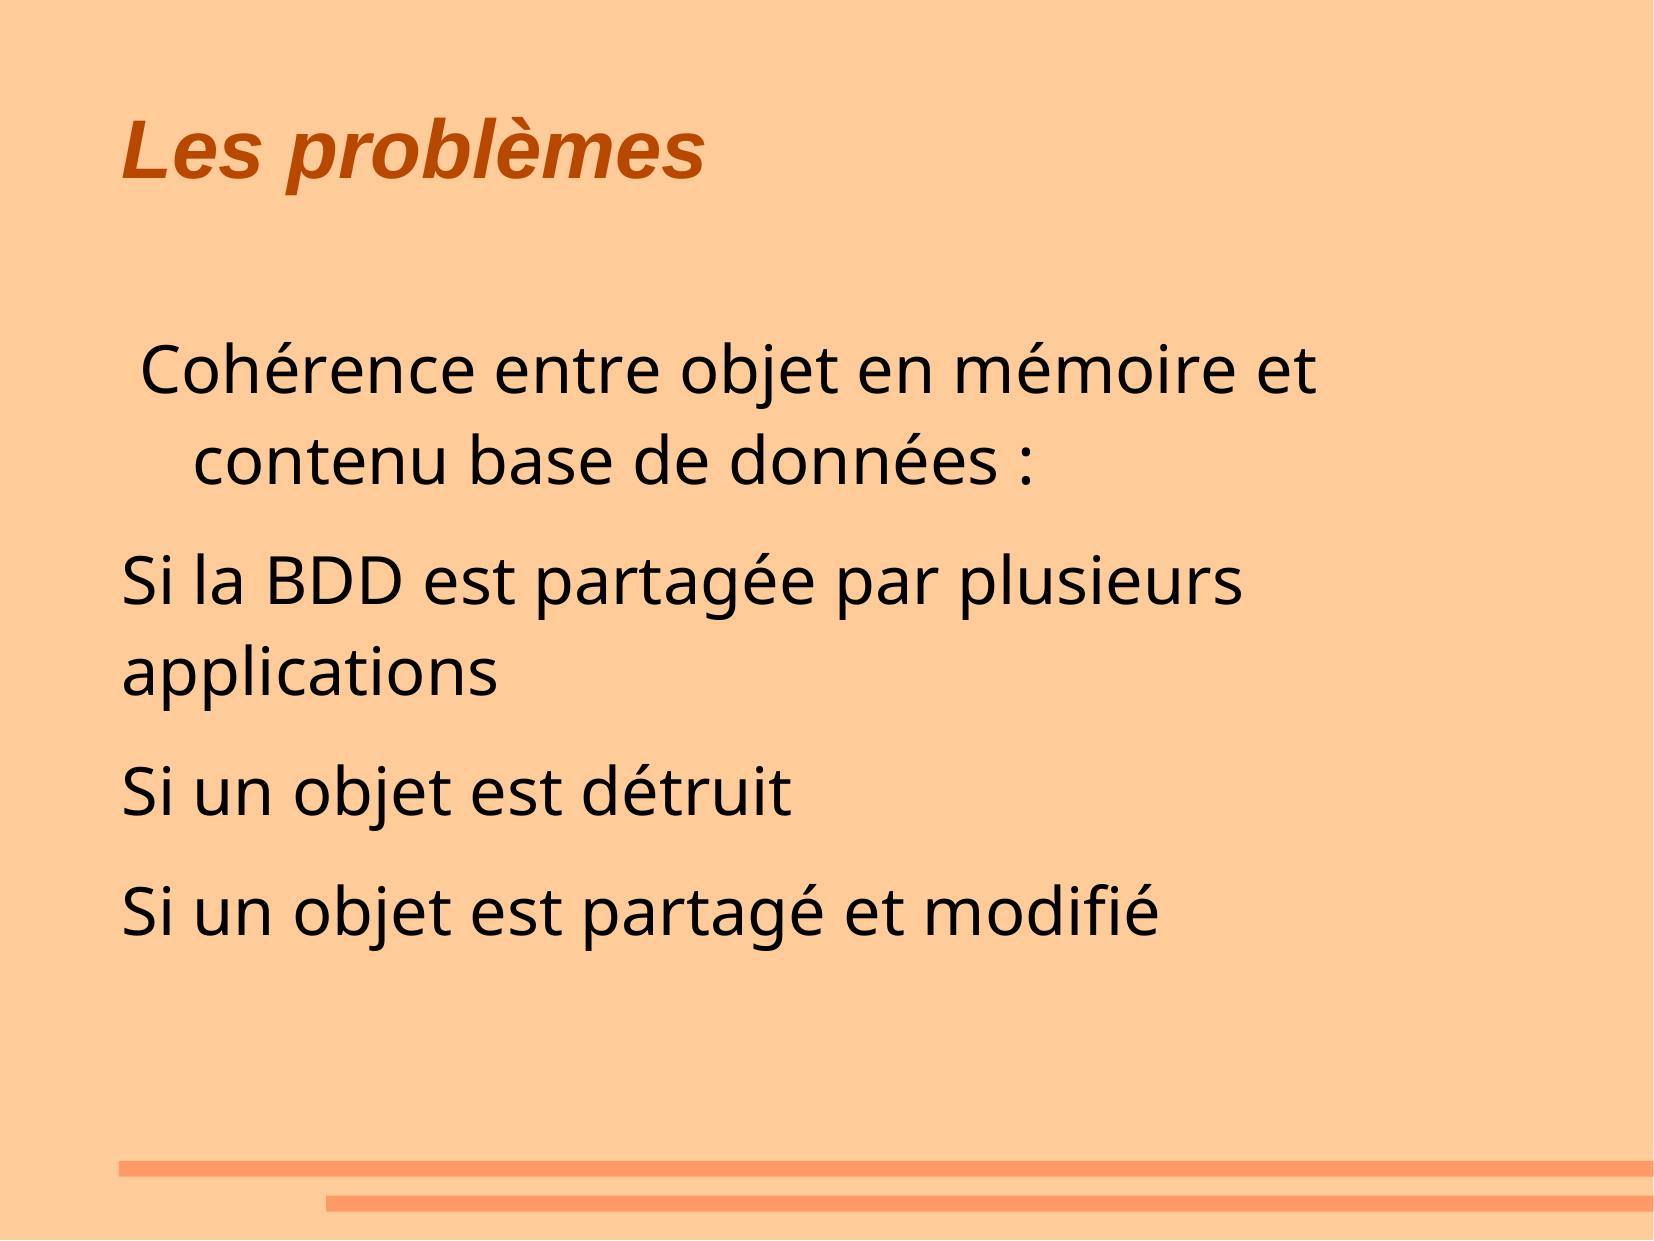

# Les problèmes
Cohérence entre objet en mémoire et contenu base de données :
Si la BDD est partagée par plusieurs applications
Si un objet est détruit
Si un objet est partagé et modifié